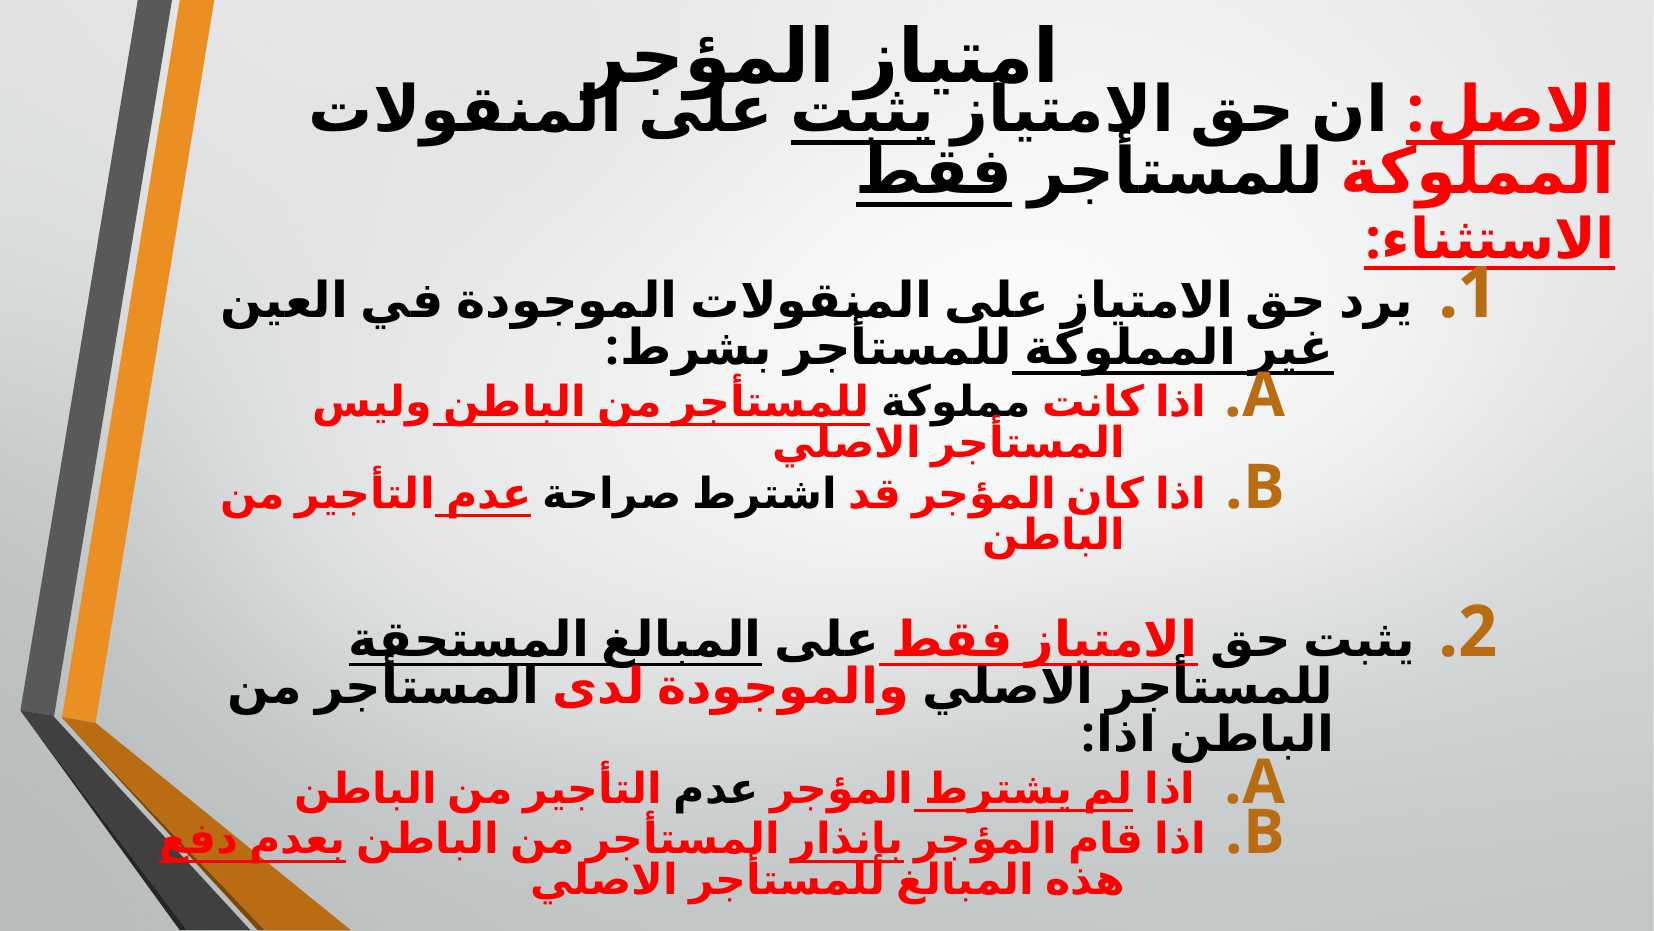

# امتياز المؤجر
الاصل: ان حق الامتياز يثبت على المنقولات المملوكة للمستأجر فقط
الاستثناء:
يرد حق الامتياز على المنقولات الموجودة في العين غير المملوكة للمستأجر بشرط:
اذا كانت مملوكة للمستأجر من الباطن وليس المستأجر الاصلي
اذا كان المؤجر قد اشترط صراحة عدم التأجير من الباطن
يثبت حق الامتياز فقط على المبالغ المستحقة للمستأجر الاصلي والموجودة لدى المستأجر من الباطن اذا:
 اذا لم يشترط المؤجر عدم التأجير من الباطن
اذا قام المؤجر بإنذار المستأجر من الباطن بعدم دفع هذه المبالغ للمستأجر الاصلي